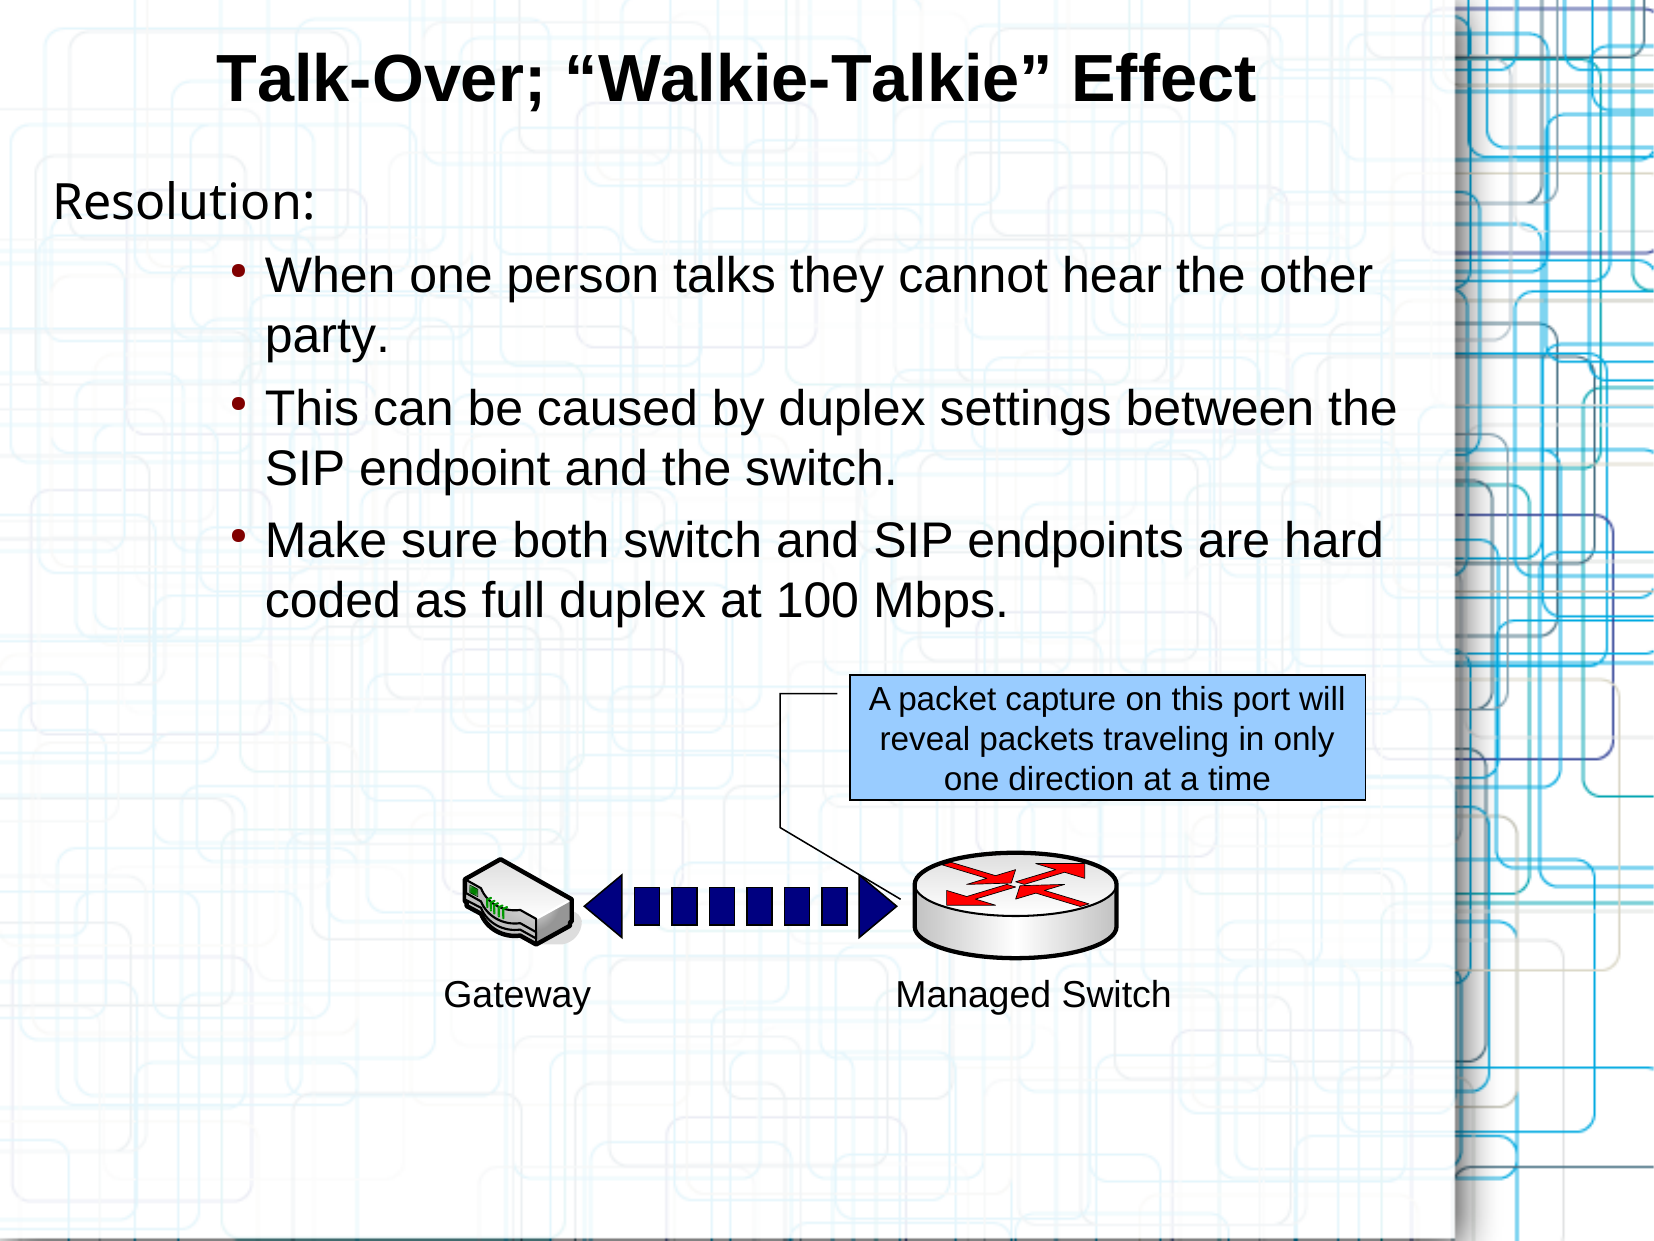

# Talk-Over; “Walkie-Talkie” Effect
Resolution:
When one person talks they cannot hear the other party.
This can be caused by duplex settings between the SIP endpoint and the switch.
Make sure both switch and SIP endpoints are hard coded as full duplex at 100 Mbps.
A packet capture on this port will reveal packets traveling in only one direction at a time
Gateway
Managed Switch